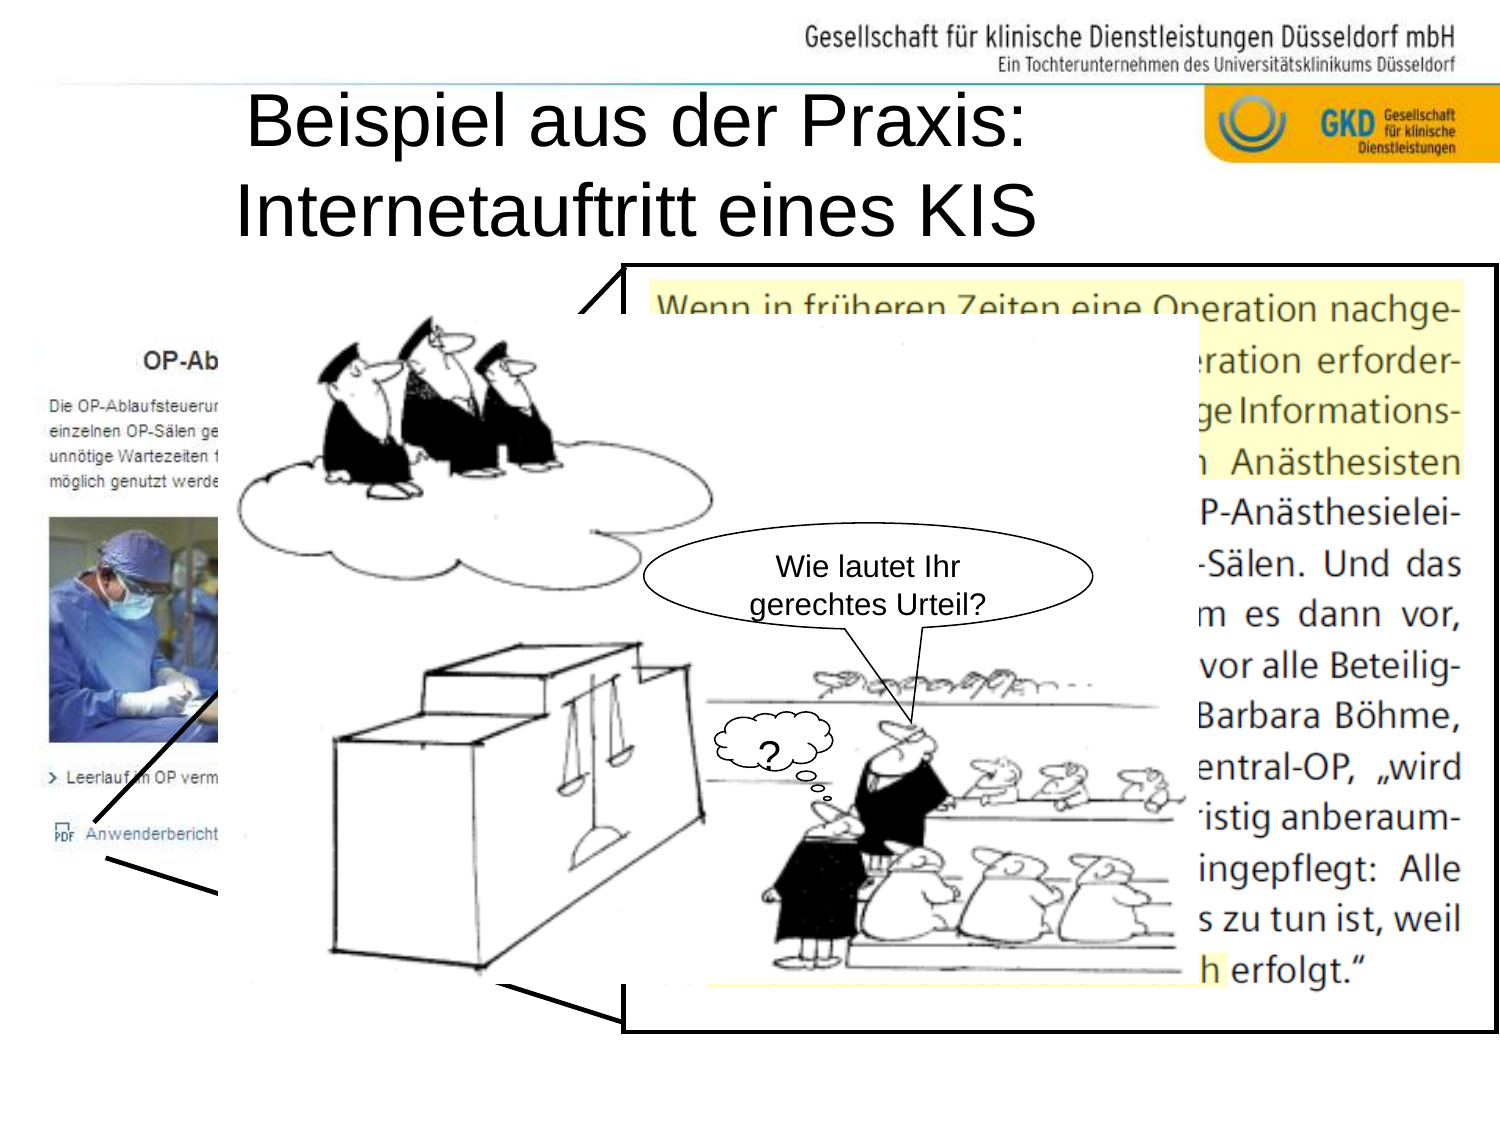

# Beispiel aus der Praxis: Internetauftritt eines KIS
Wie lautet Ihr gerechtes Urteil?
?